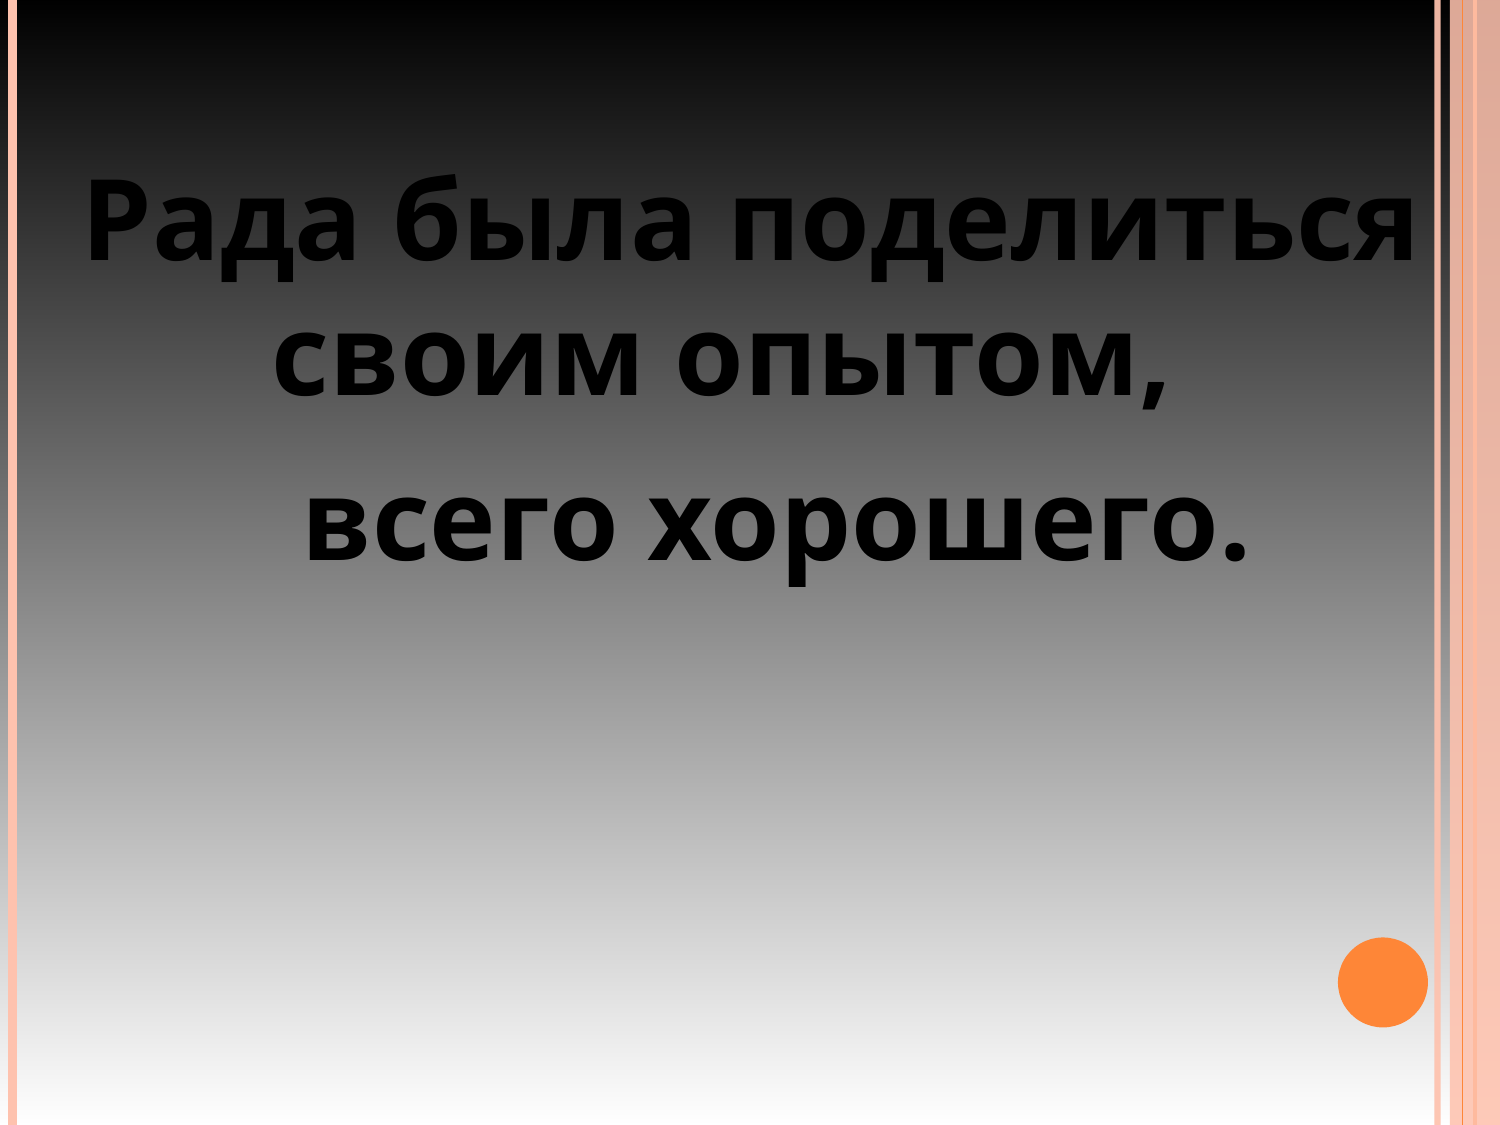

# Рада была поделиться своим опытом,
 всего хорошего.